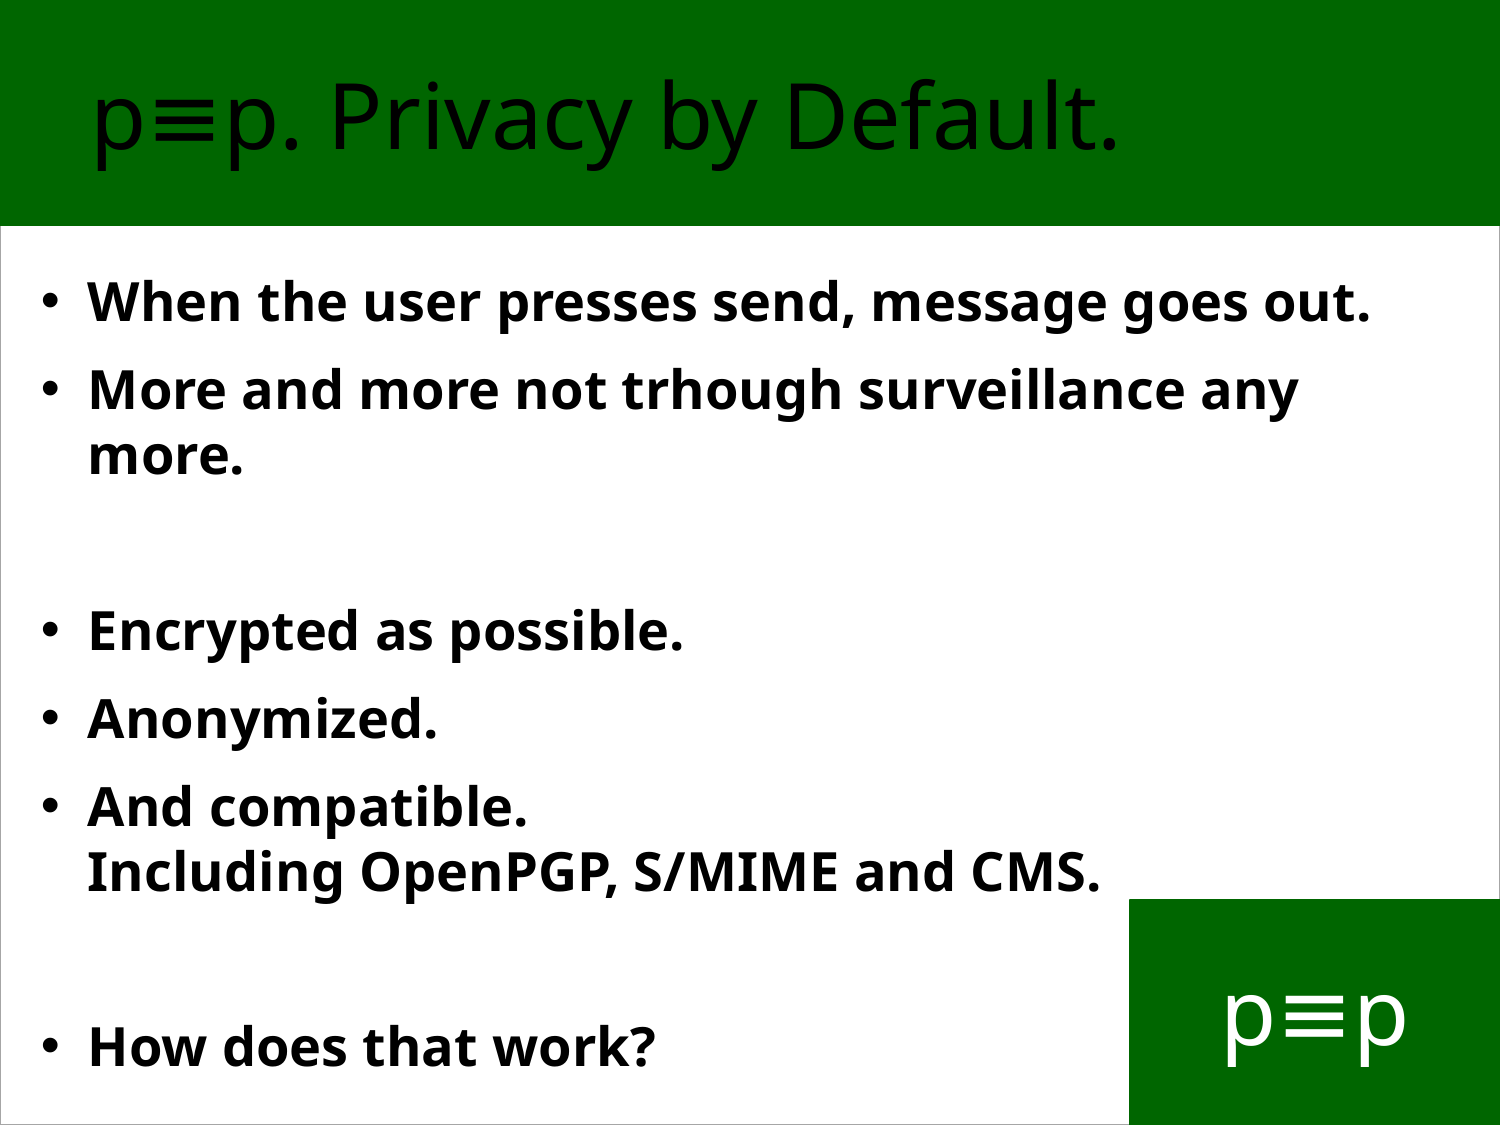

# p≡p. Privacy by Default.
When the user presses send, message goes out.
More and more not trhough surveillance any more.
Encrypted as possible.
Anonymized.
And compatible.
Including OpenPGP, S/MIME and CMS.
How does that work?
p≡p